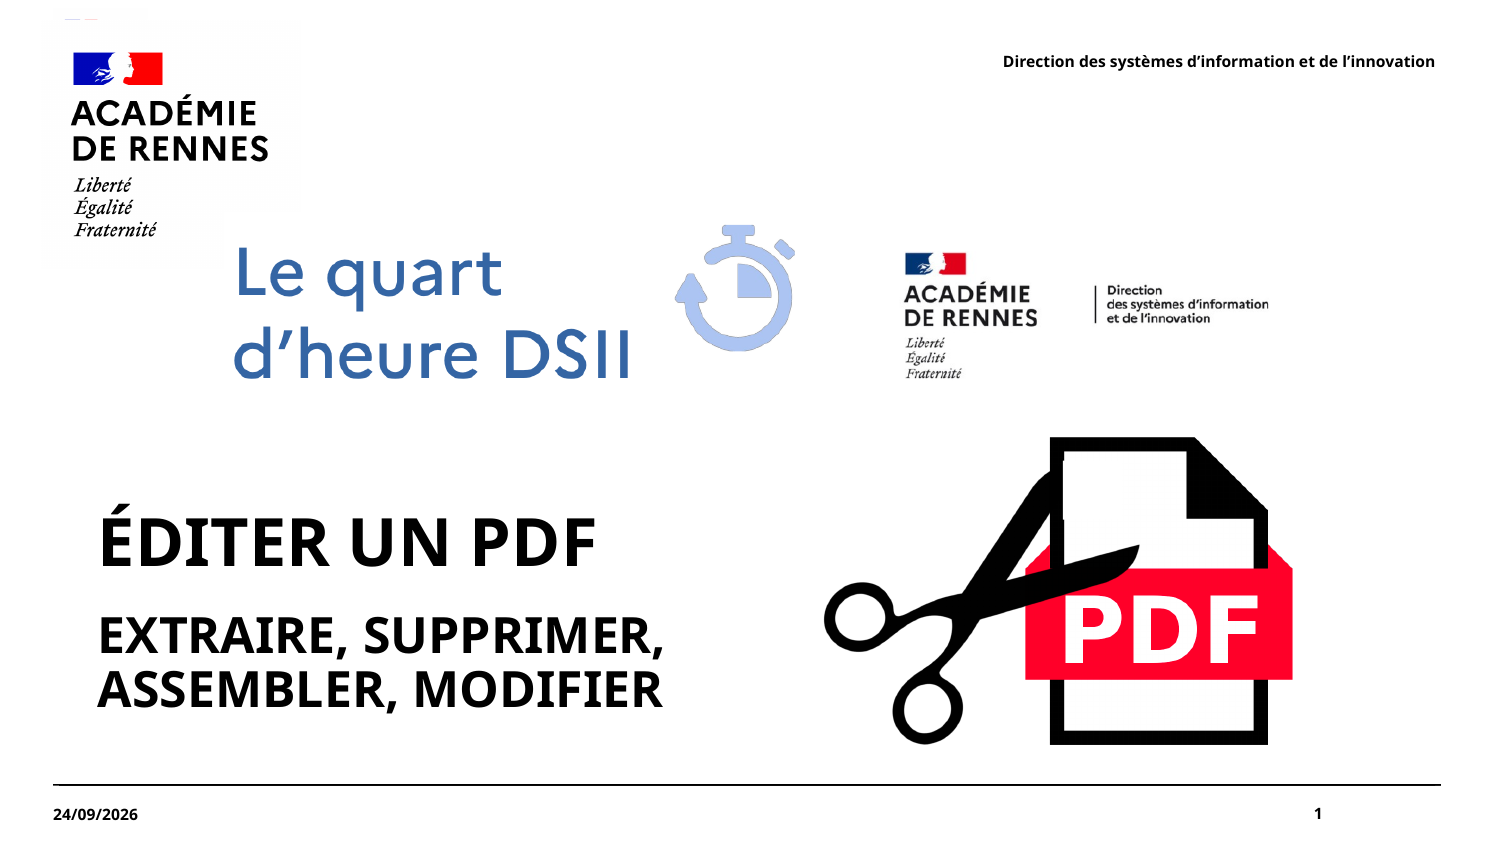

Direction des systèmes d’information et de l’innovation
ÉDITER UN PDF
extraire, supprimer, assembler, modifier